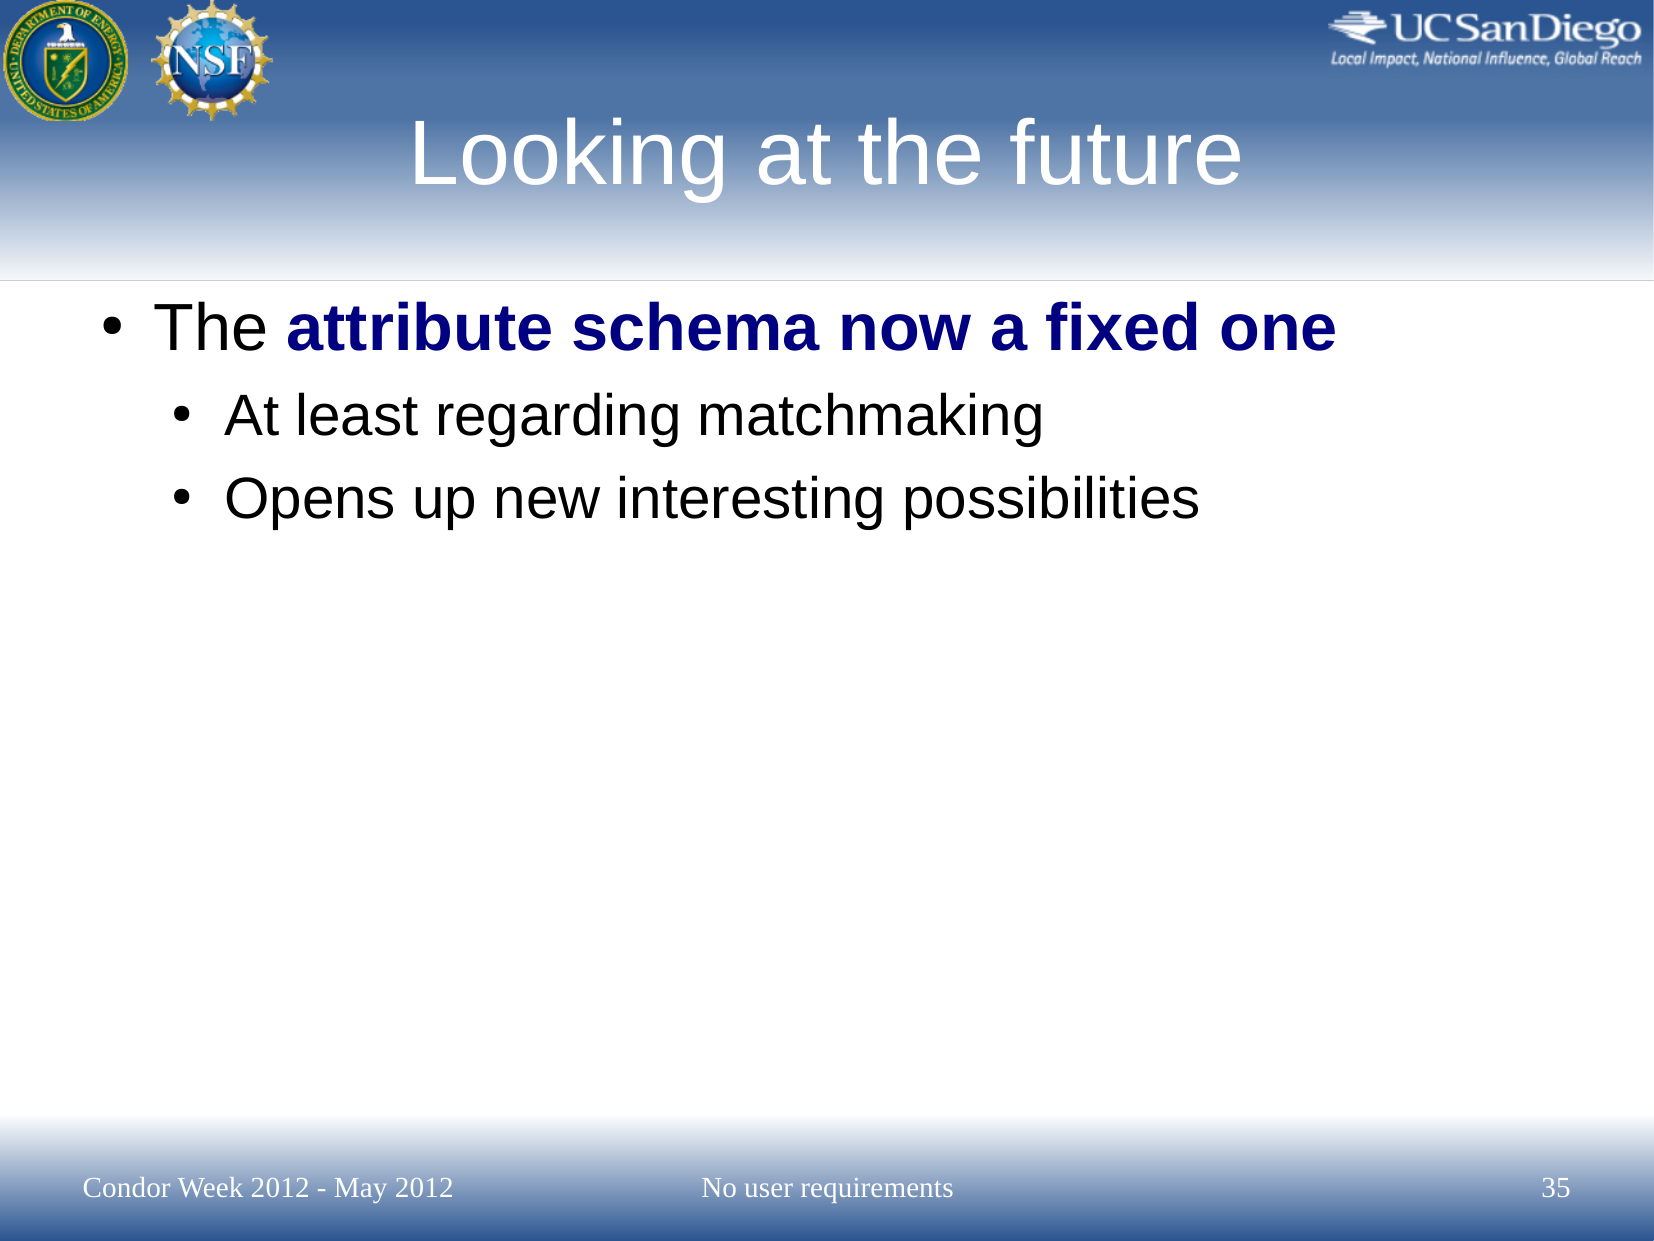

# Looking at the future
The attribute schema now a fixed one
At least regarding matchmaking
Opens up new interesting possibilities
Condor Week 2012 - May 2012
No user requirements
35